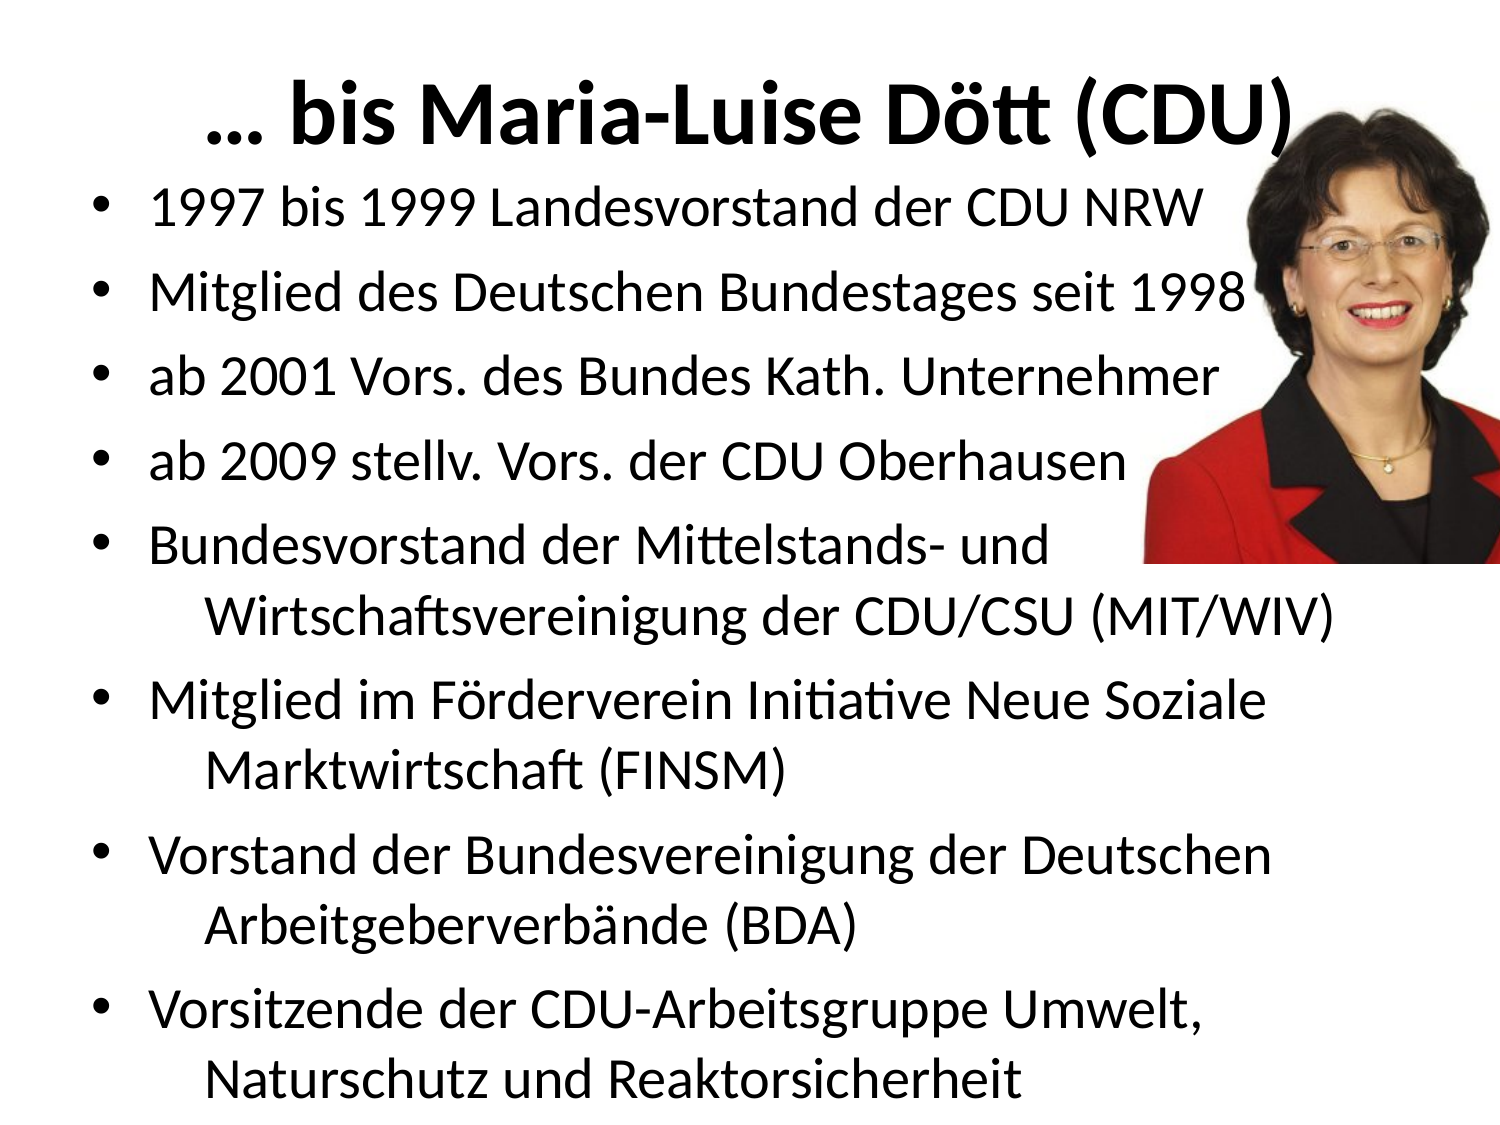

# … bis Maria-Luise Dött (CDU)
1997 bis 1999 Landesvorstand der CDU NRW
Mitglied des Deutschen Bundestages seit 1998
ab 2001 Vors. des Bundes Kath. Unternehmer
ab 2009 stellv. Vors. der CDU Oberhausen
Bundesvorstand der Mittelstands- und Wirtschaftsvereinigung der CDU/CSU (MIT/WIV)
Mitglied im Förderverein Initiative Neue Soziale Marktwirtschaft (FINSM)
Vorstand der Bundesvereinigung der Deutschen Arbeitgeberverbände (BDA)
Vorsitzende der CDU-Arbeitsgruppe Umwelt, Naturschutz und Reaktorsicherheit